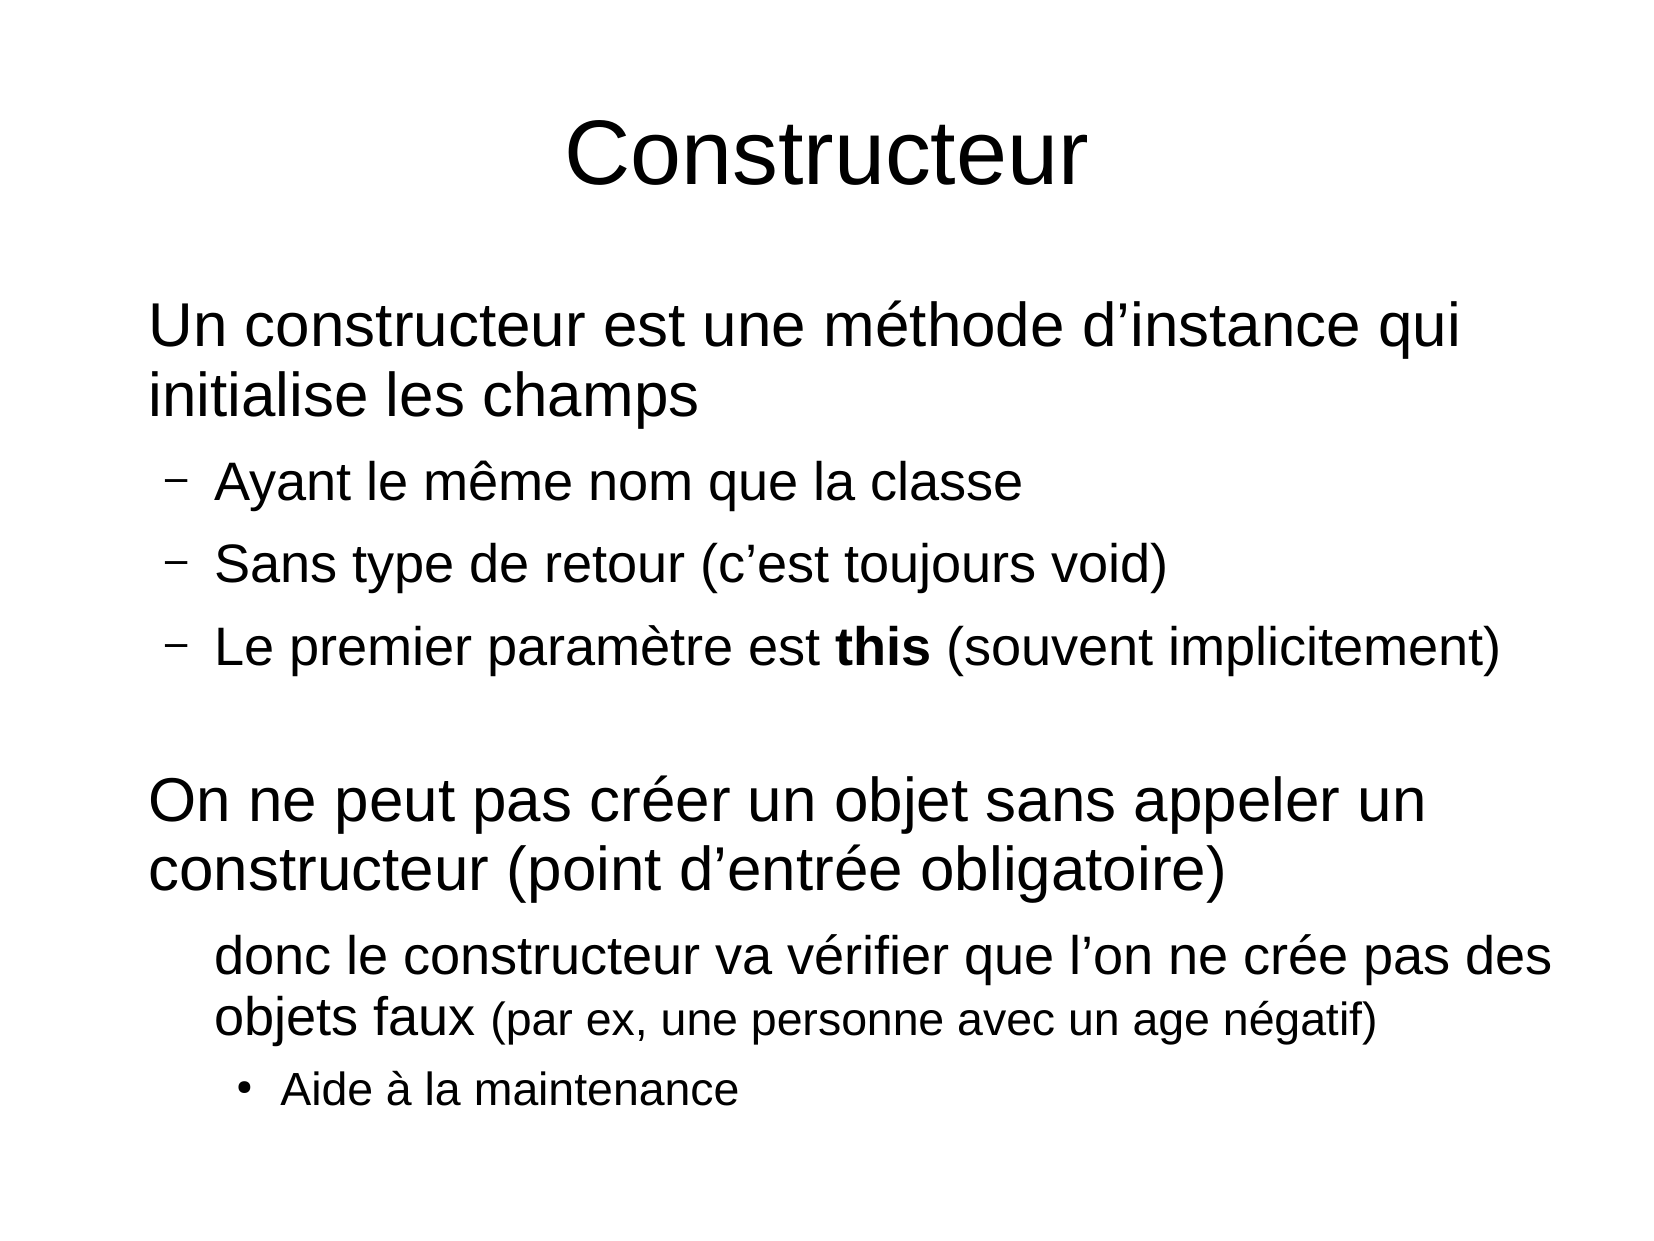

# Constructeur
Un constructeur est une méthode d’instance qui initialise les champs
Ayant le même nom que la classe
Sans type de retour (c’est toujours void)
Le premier paramètre est this (souvent implicitement)
On ne peut pas créer un objet sans appeler un constructeur (point d’entrée obligatoire)
donc le constructeur va vérifier que l’on ne crée pas des objets faux (par ex, une personne avec un age négatif)
Aide à la maintenance